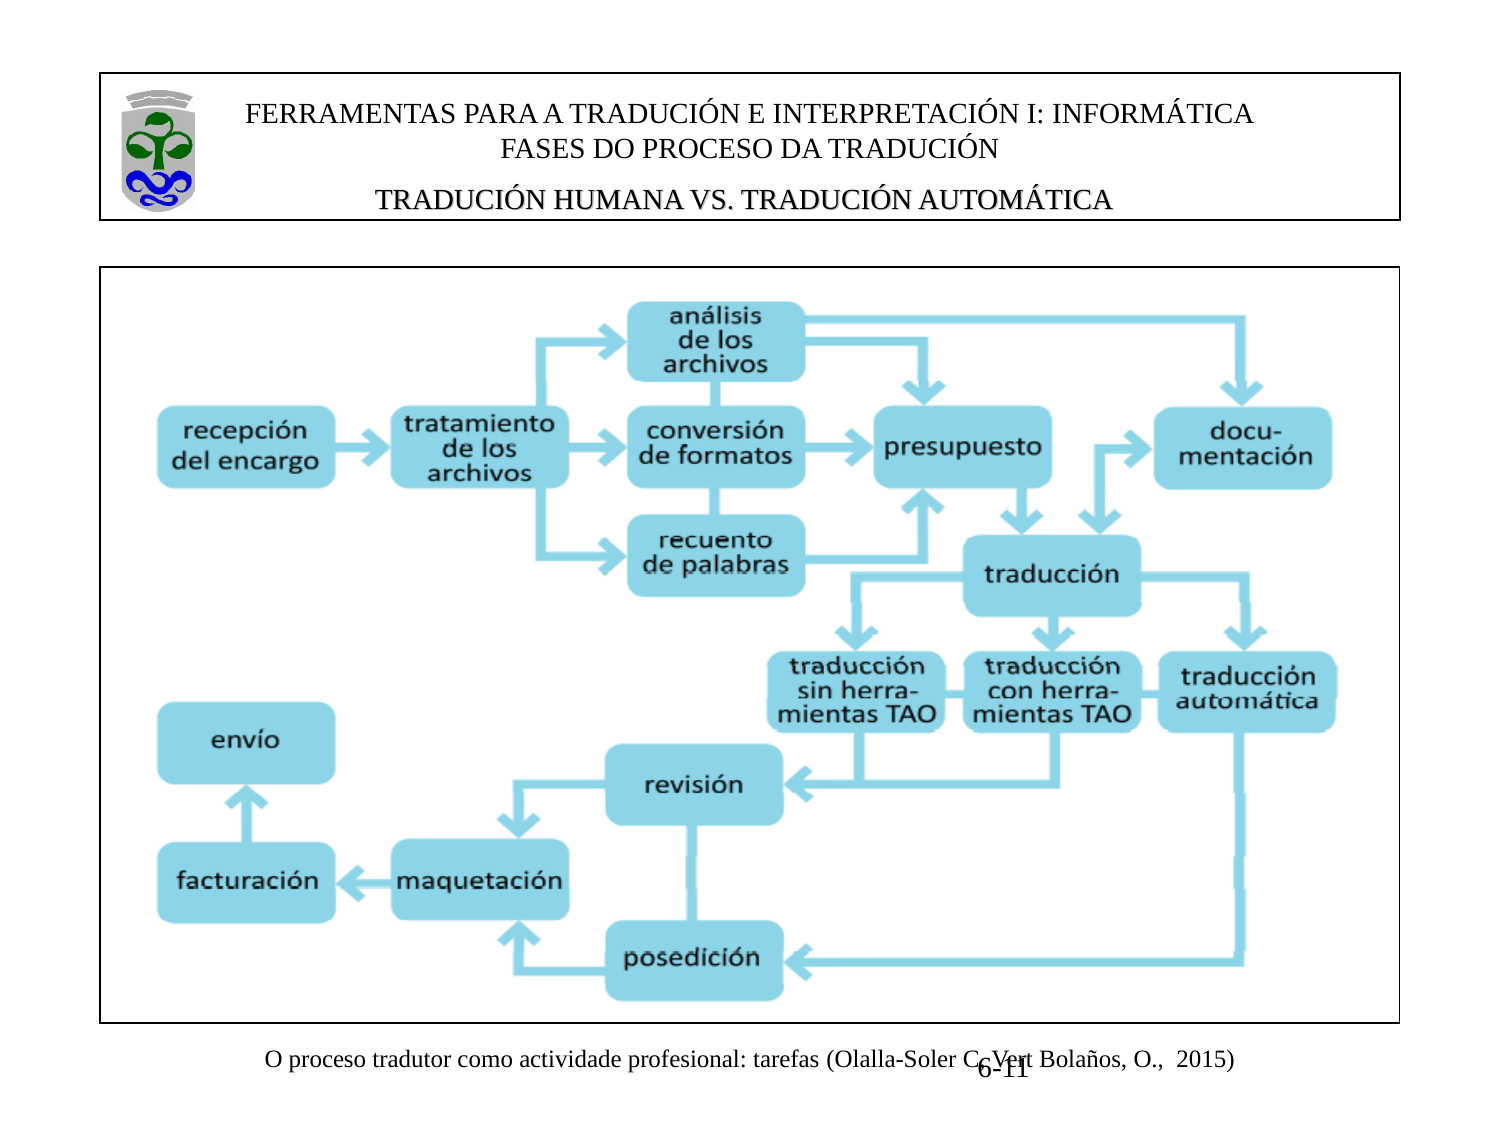

TRADUCIÓN HUMANA VS. TRADUCIÓN AUTOMÁTICA
O proceso tradutor como actividade profesional: tarefas (Olalla-Soler C, Vert Bolaños, O., 2015)